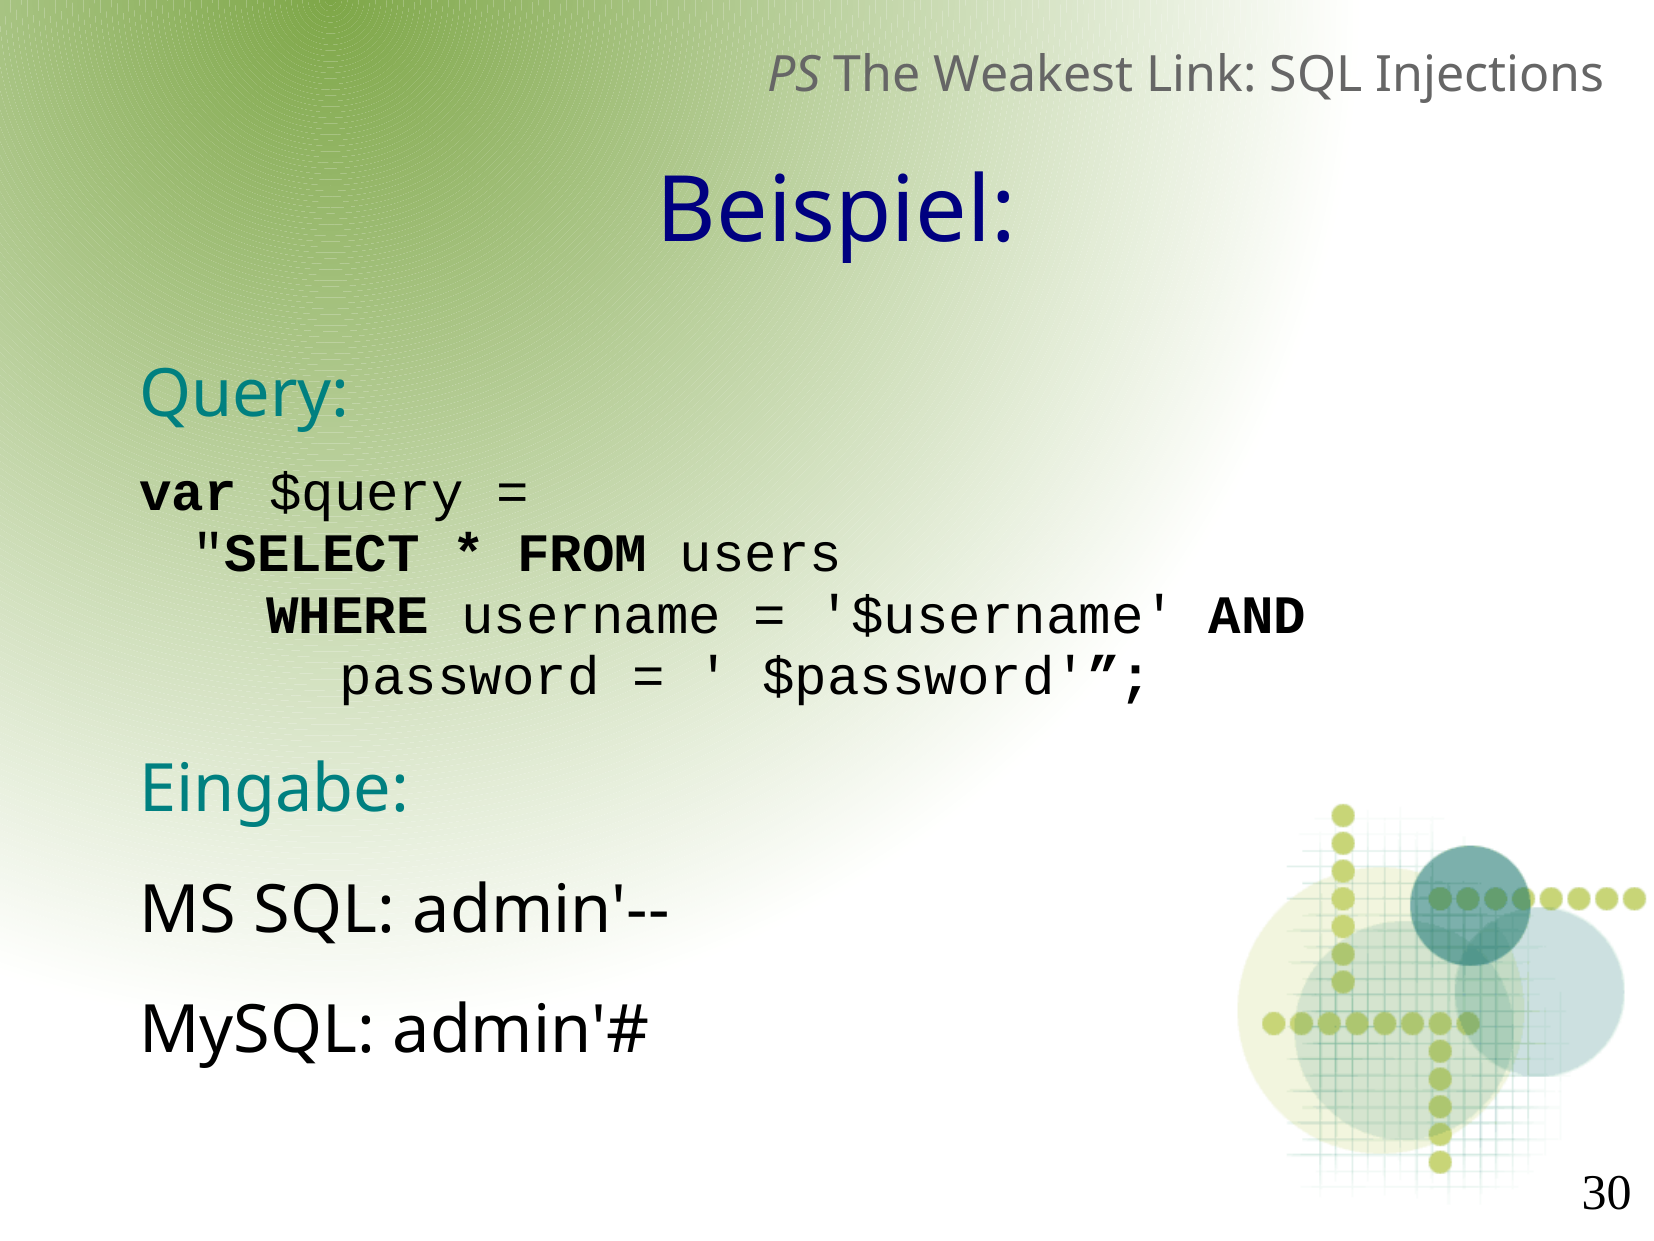

# Beispiel:
Query:
var $query =
"SELECT * FROM users
	WHERE username = '$username' AND 					password = ' $password'”;
Eingabe:
MS SQL: admin'--
MySQL: admin'#